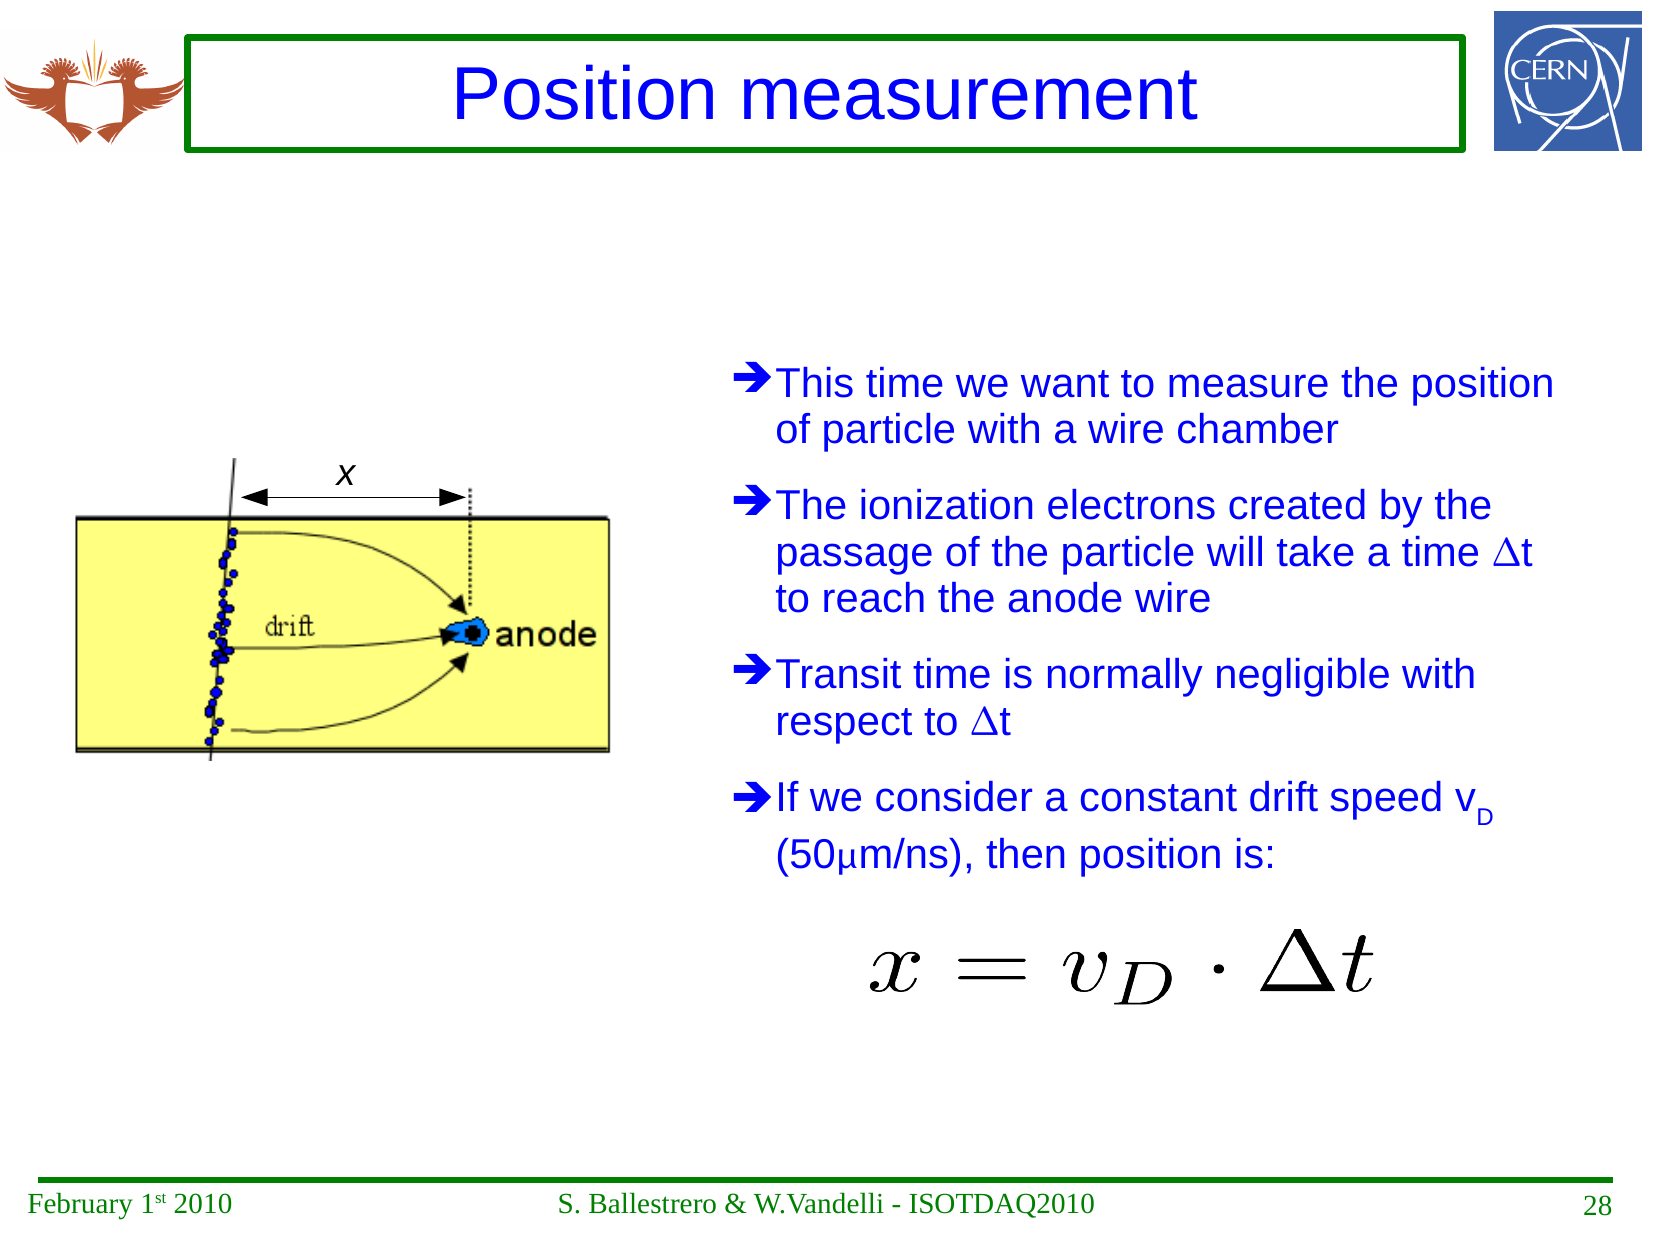

# Position measurement
clock → f
N bit
counter
delay
Clear
Q
Set
reset
x
This time we want to measure the position of particle with a wire chamber
The ionization electrons created by the passage of the particle will take a time t to reach the anode wire
Transit time is normally negligible with respect to t
If we consider a constant drift speed vD (50m/ns), then position is:
28